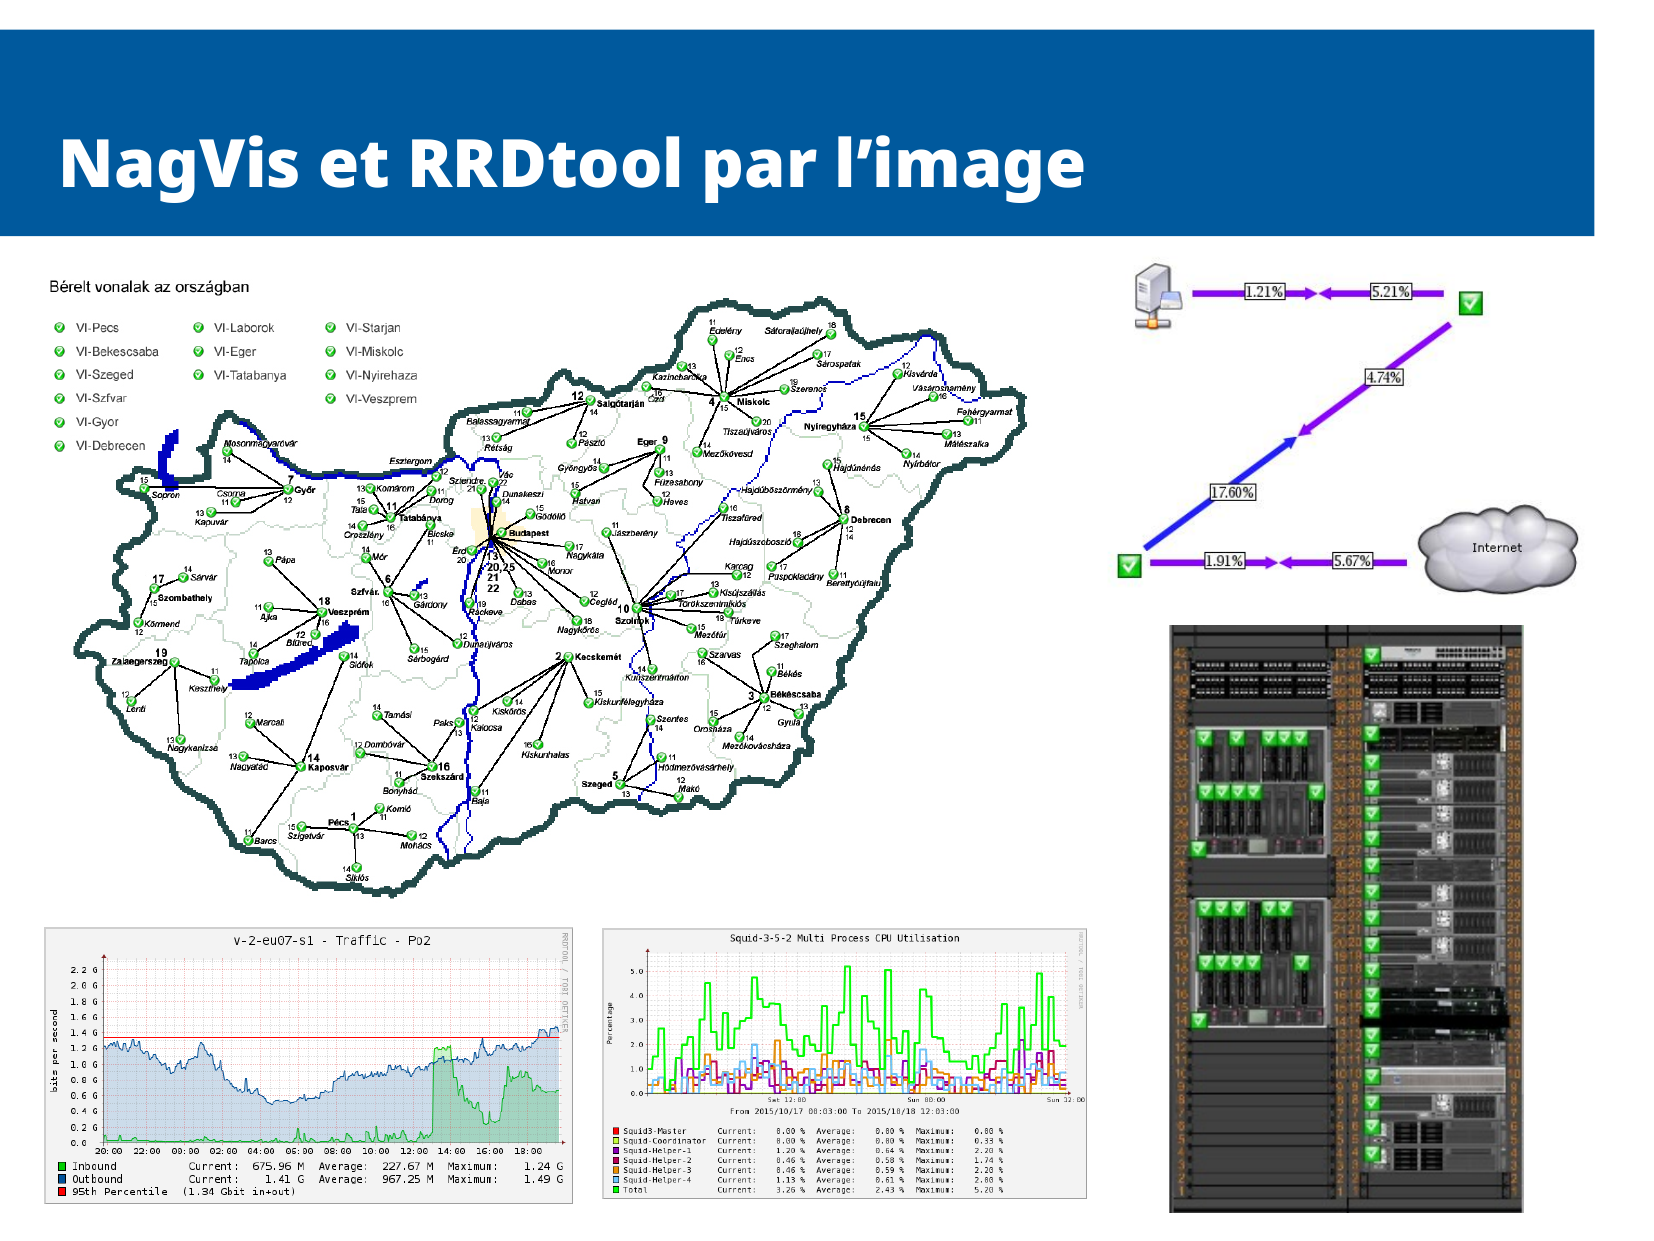

# NagVis et RRDtool par l’image
55
blog.lrdf.fr - Licence CC-BY-NC-SA